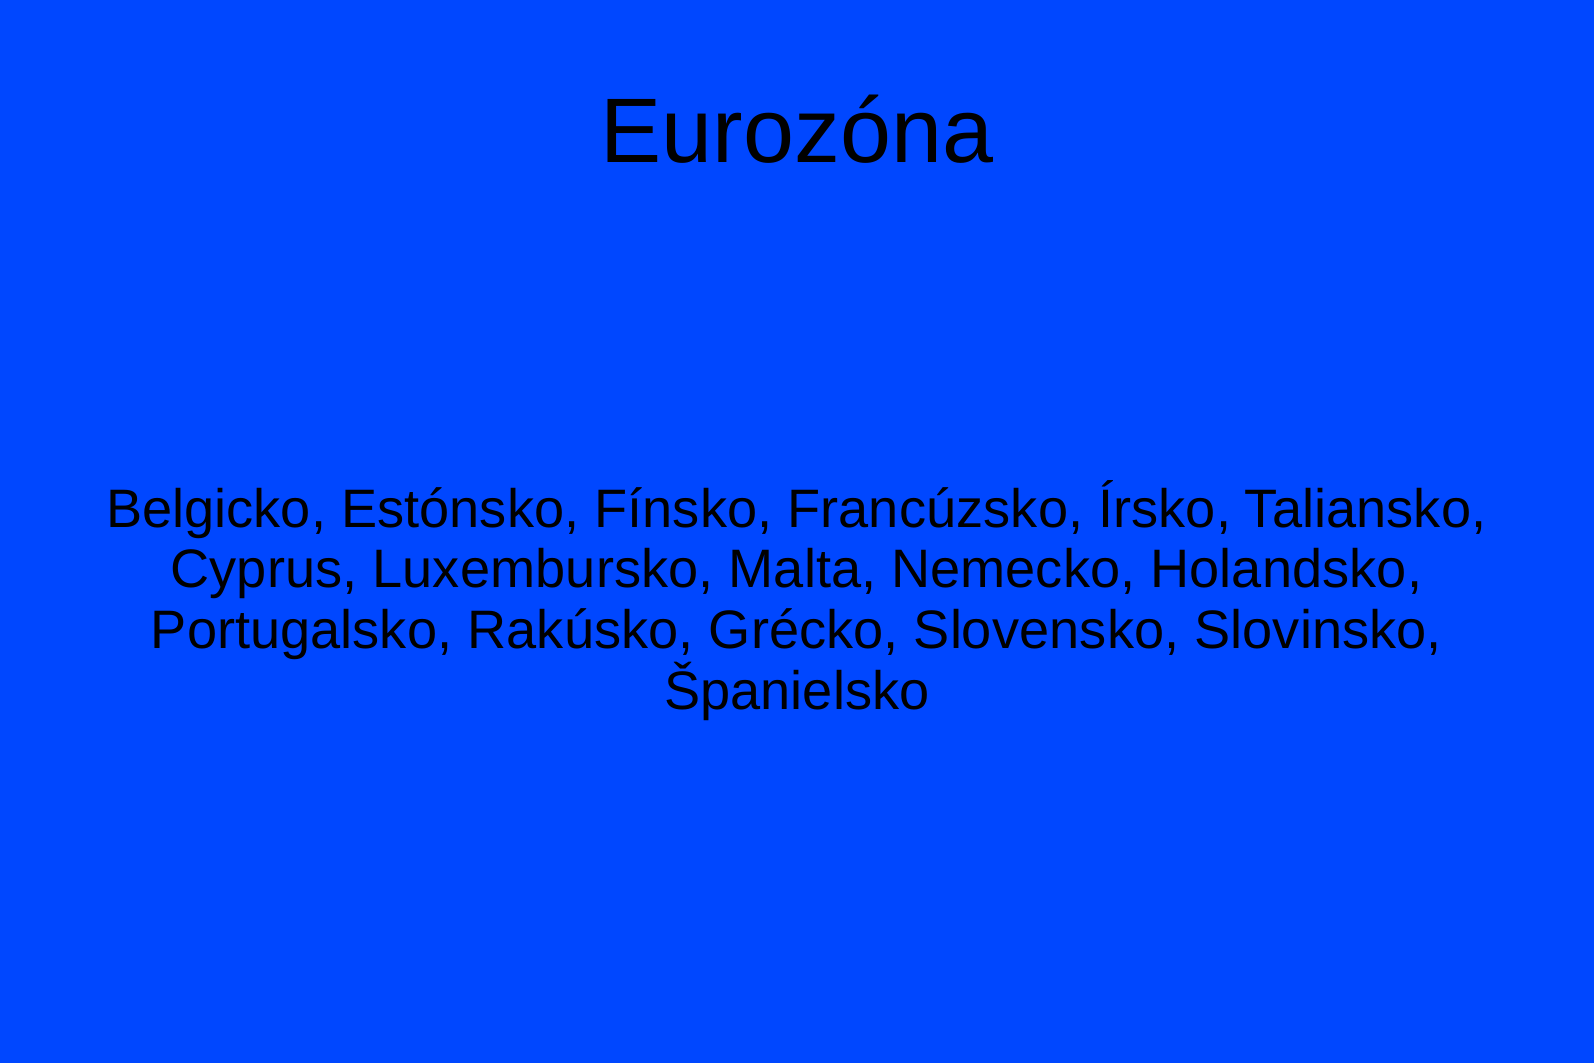

# Eurozóna
Belgicko, Estónsko, Fínsko, Francúzsko, Írsko, Taliansko, Cyprus, Luxembursko, Malta, Nemecko, Holandsko, Portugalsko, Rakúsko, Grécko, Slovensko, Slovinsko, Španielsko